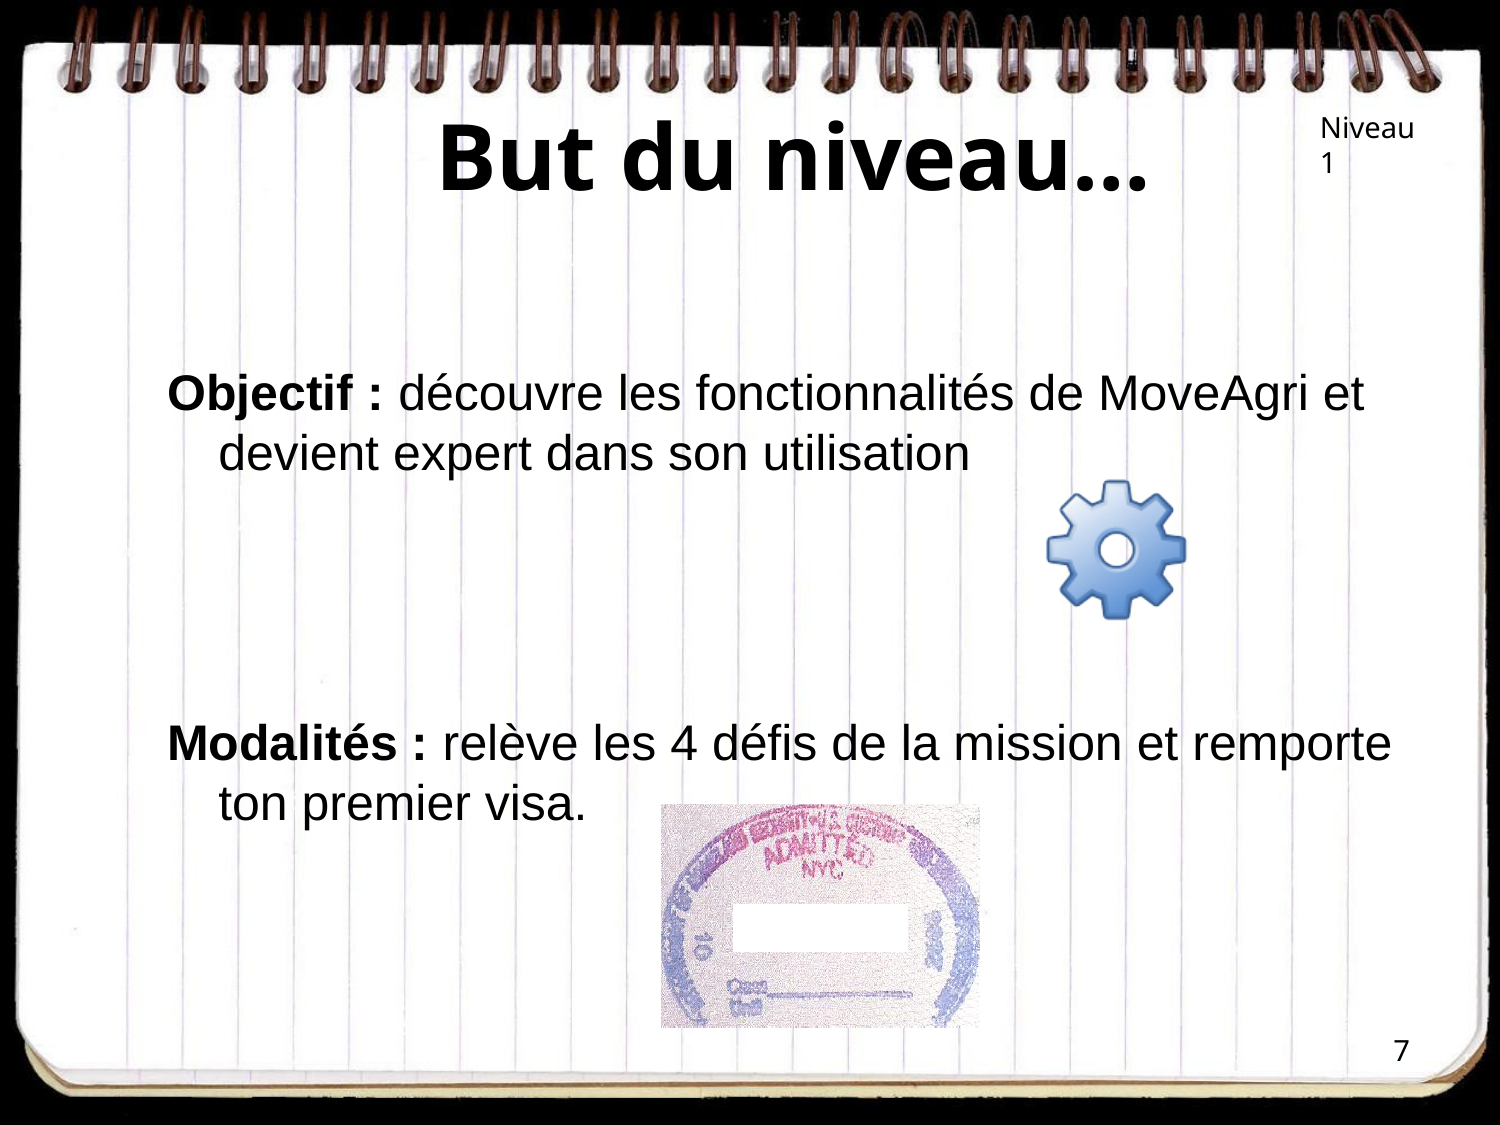

But du niveau…
Niveau 1
Objectif : découvre les fonctionnalités de MoveAgri et devient expert dans son utilisation
Modalités : relève les 4 défis de la mission et remporte ton premier visa.